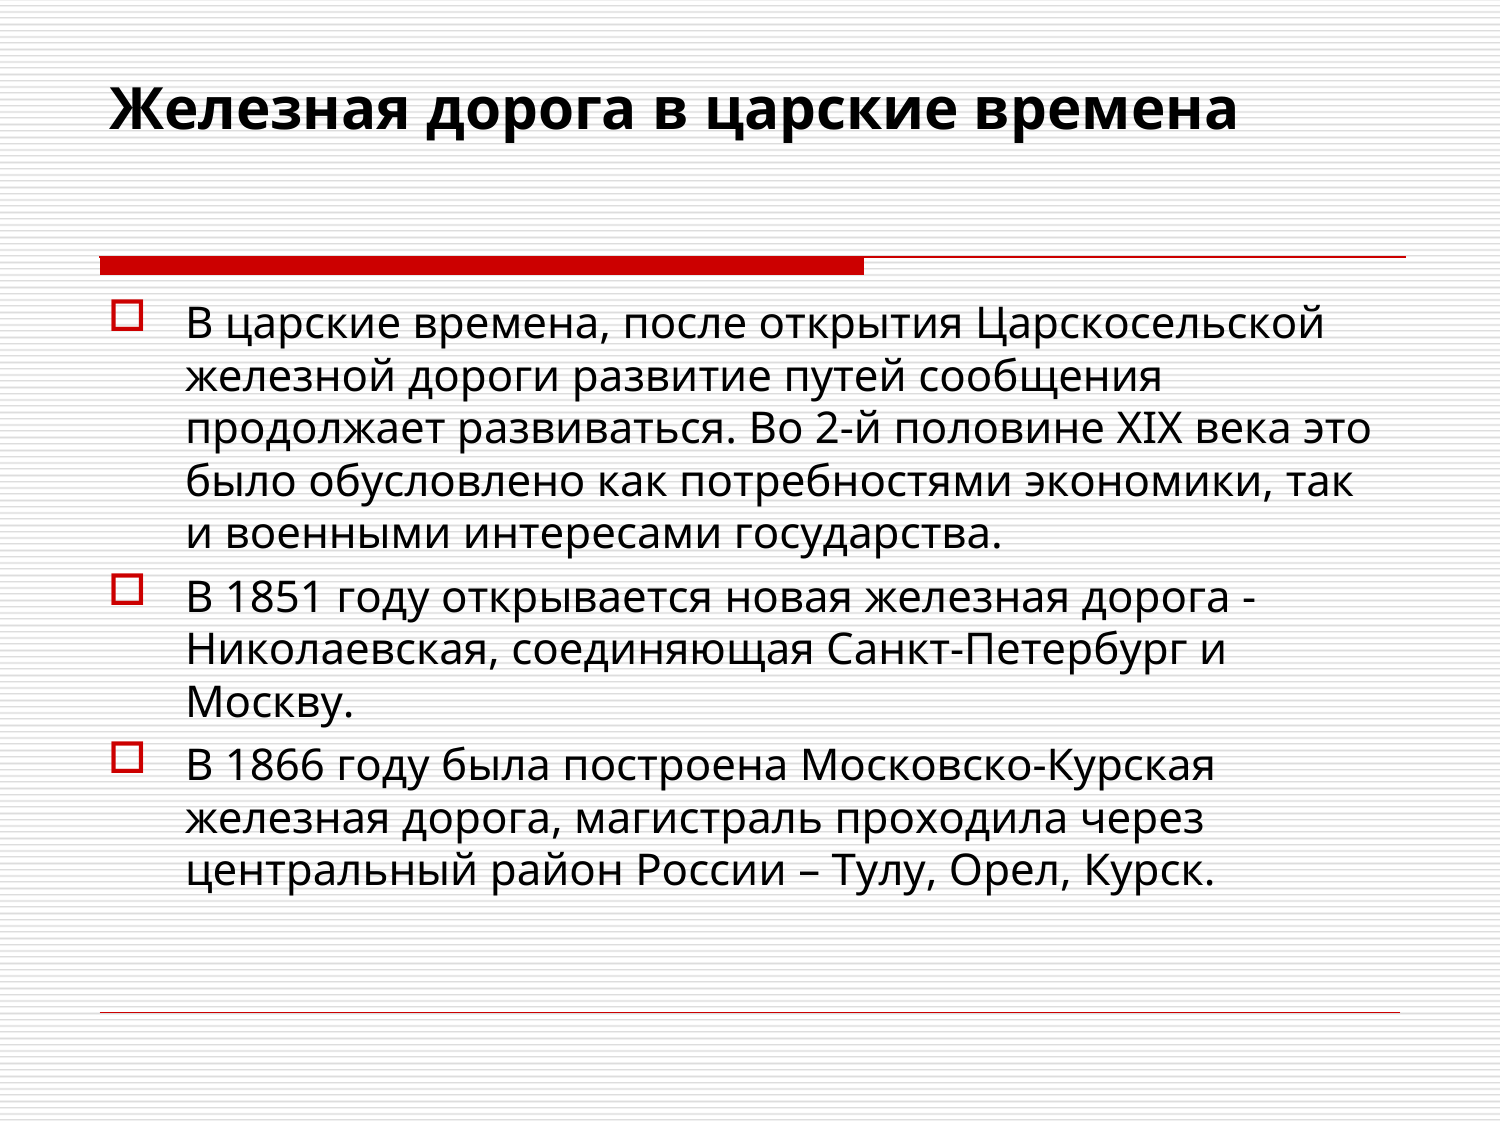

# Железная дорога в царские времена
В царские времена, после открытия Царскосельской железной дороги развитие путей сообщения продолжает развиваться. Во 2-й половине XIX века это было обусловлено как потребностями экономики, так и военными интересами государства.
В 1851 году открывается новая железная дорога -Николаевская, соединяющая Санкт-Петербург и Москву.
В 1866 году была построена Московско-Курская железная дорога, магистраль проходила через центральный район России – Тулу, Орел, Курск.